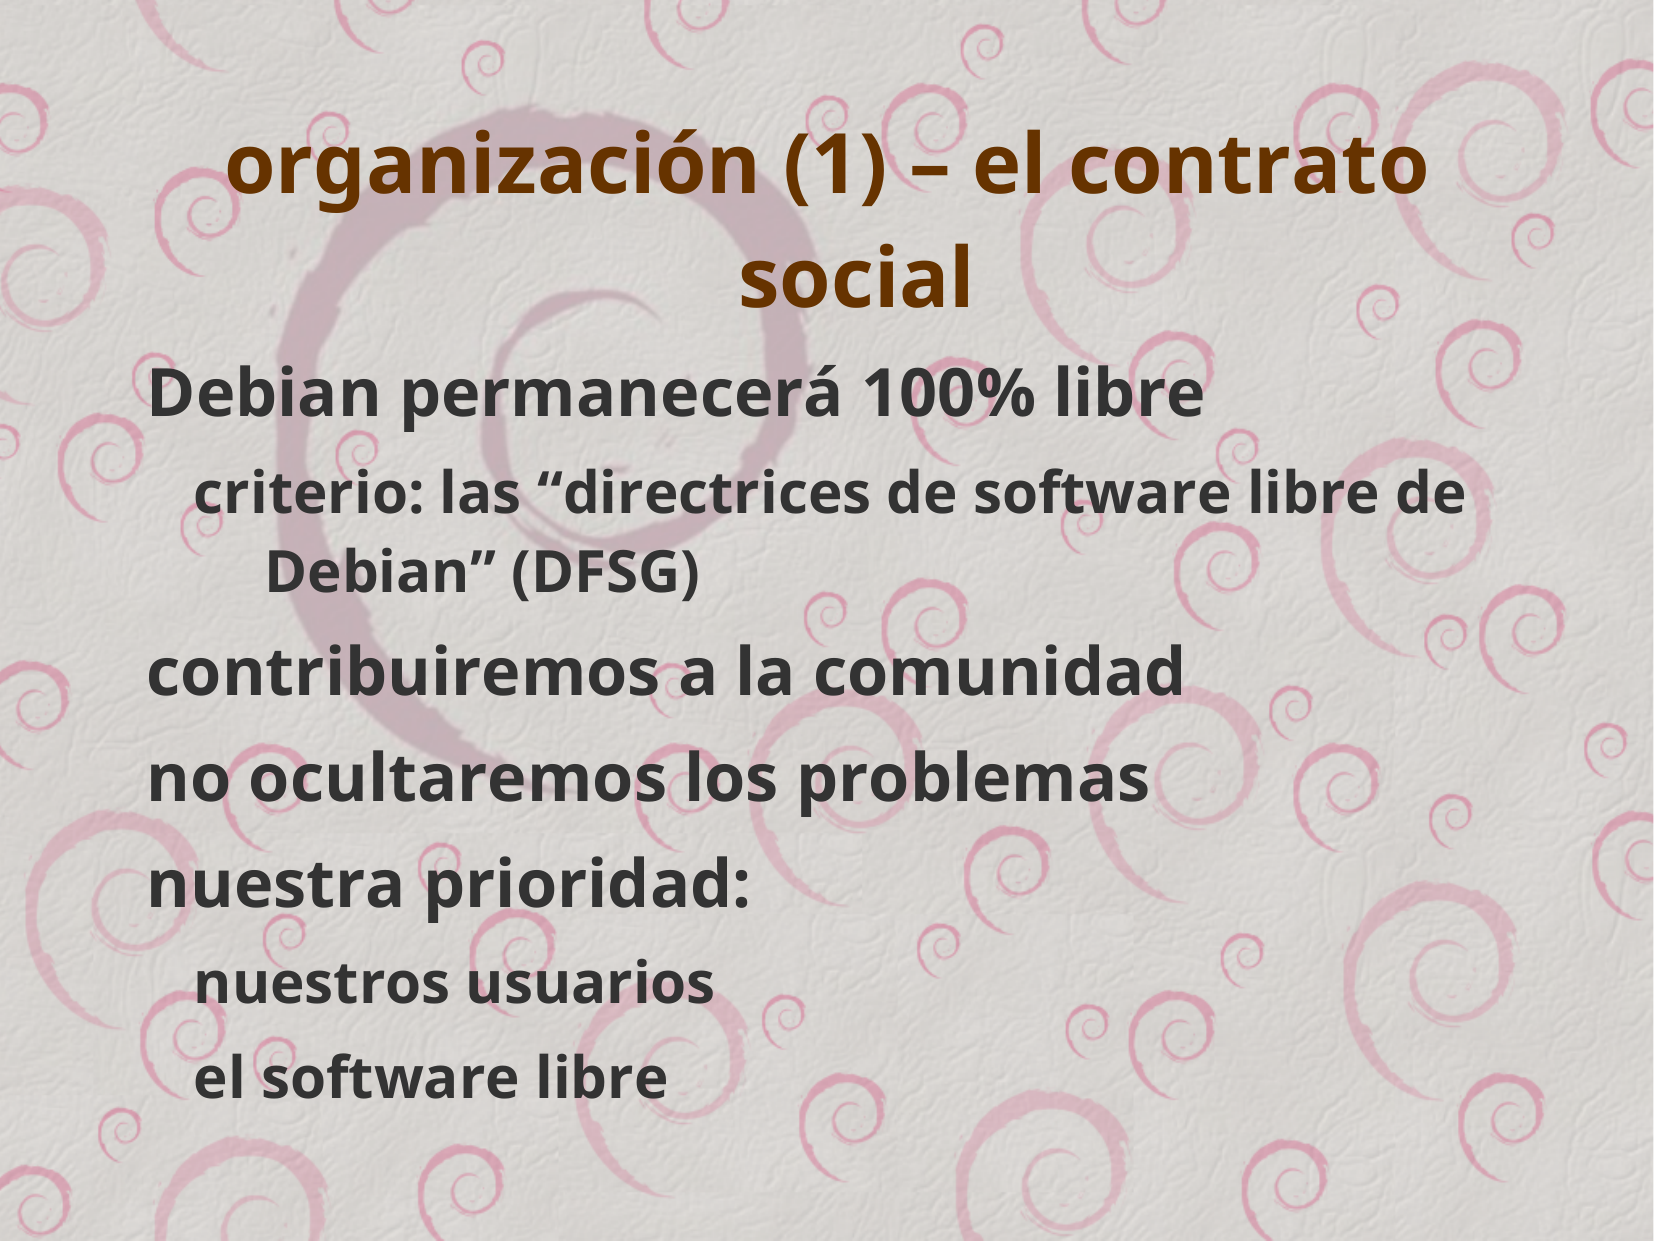

# organización (1) – el contrato social
Debian permanecerá 100% libre
criterio: las “directrices de software libre de Debian” (DFSG)
contribuiremos a la comunidad
no ocultaremos los problemas
nuestra prioridad:
nuestros usuarios
el software libre